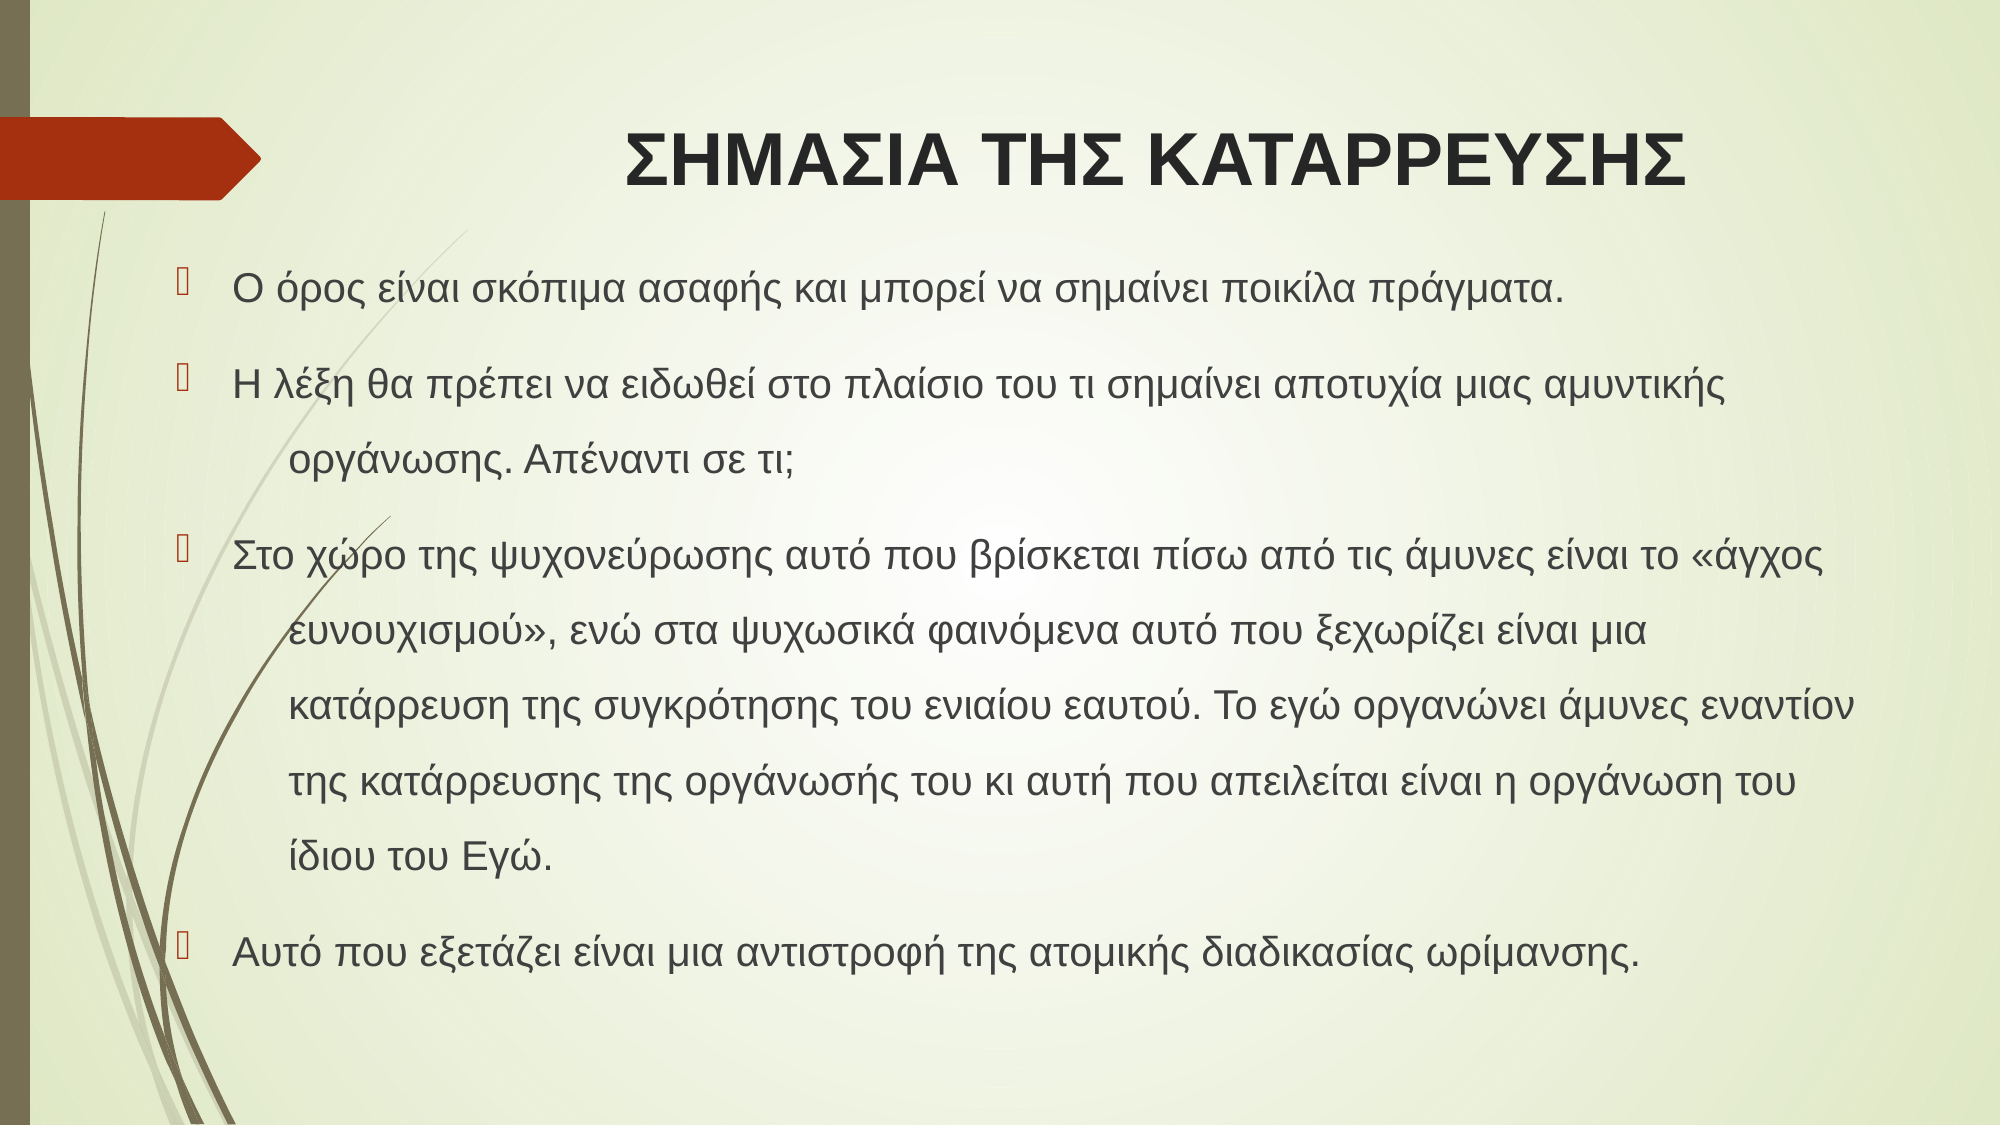

# ΣΗΜΑΣΙΑ ΤΗΣ ΚΑΤΑΡΡΕΥΣΗΣ
Ο όρος είναι σκόπιμα ασαφής και μπορεί να σημαίνει ποικίλα πράγματα.
Η λέξη θα πρέπει να ειδωθεί στο πλαίσιο του τι σημαίνει αποτυχία μιας αμυντικής οργάνωσης. Απέναντι σε τι;
Στο χώρο της ψυχονεύρωσης αυτό που βρίσκεται πίσω από τις άμυνες είναι το «άγχος ευνουχισμού», ενώ στα ψυχωσικά φαινόμενα αυτό που ξεχωρίζει είναι μια κατάρρευση της συγκρότησης του ενιαίου εαυτού. Το εγώ οργανώνει άμυνες εναντίον της κατάρρευσης της οργάνωσής του κι αυτή που απειλείται είναι η οργάνωση του ίδιου του Εγώ.
Αυτό που εξετάζει είναι μια αντιστροφή της ατομικής διαδικασίας ωρίμανσης.